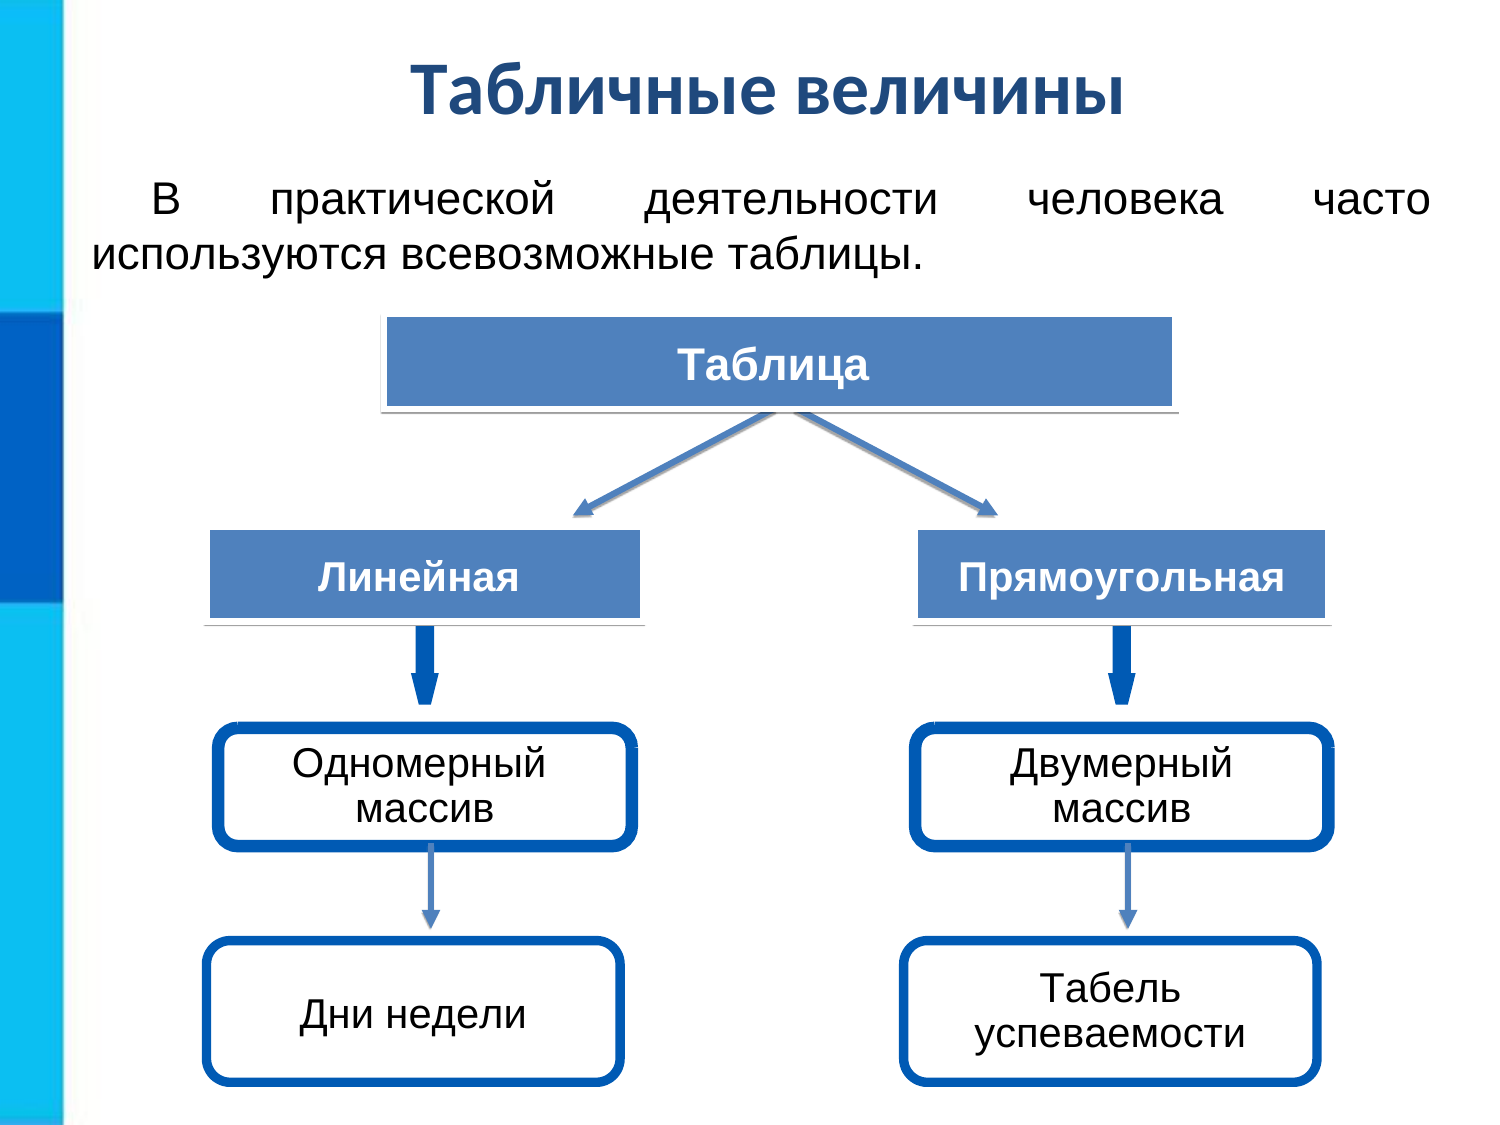

Табличные величины
В практической деятельности человека часто используются всевозможные таблицы.
Таблица
Линейная
Прямоугольная
Одномерный
массив
Двумерный
массив
Дни недели
Табель
успеваемости